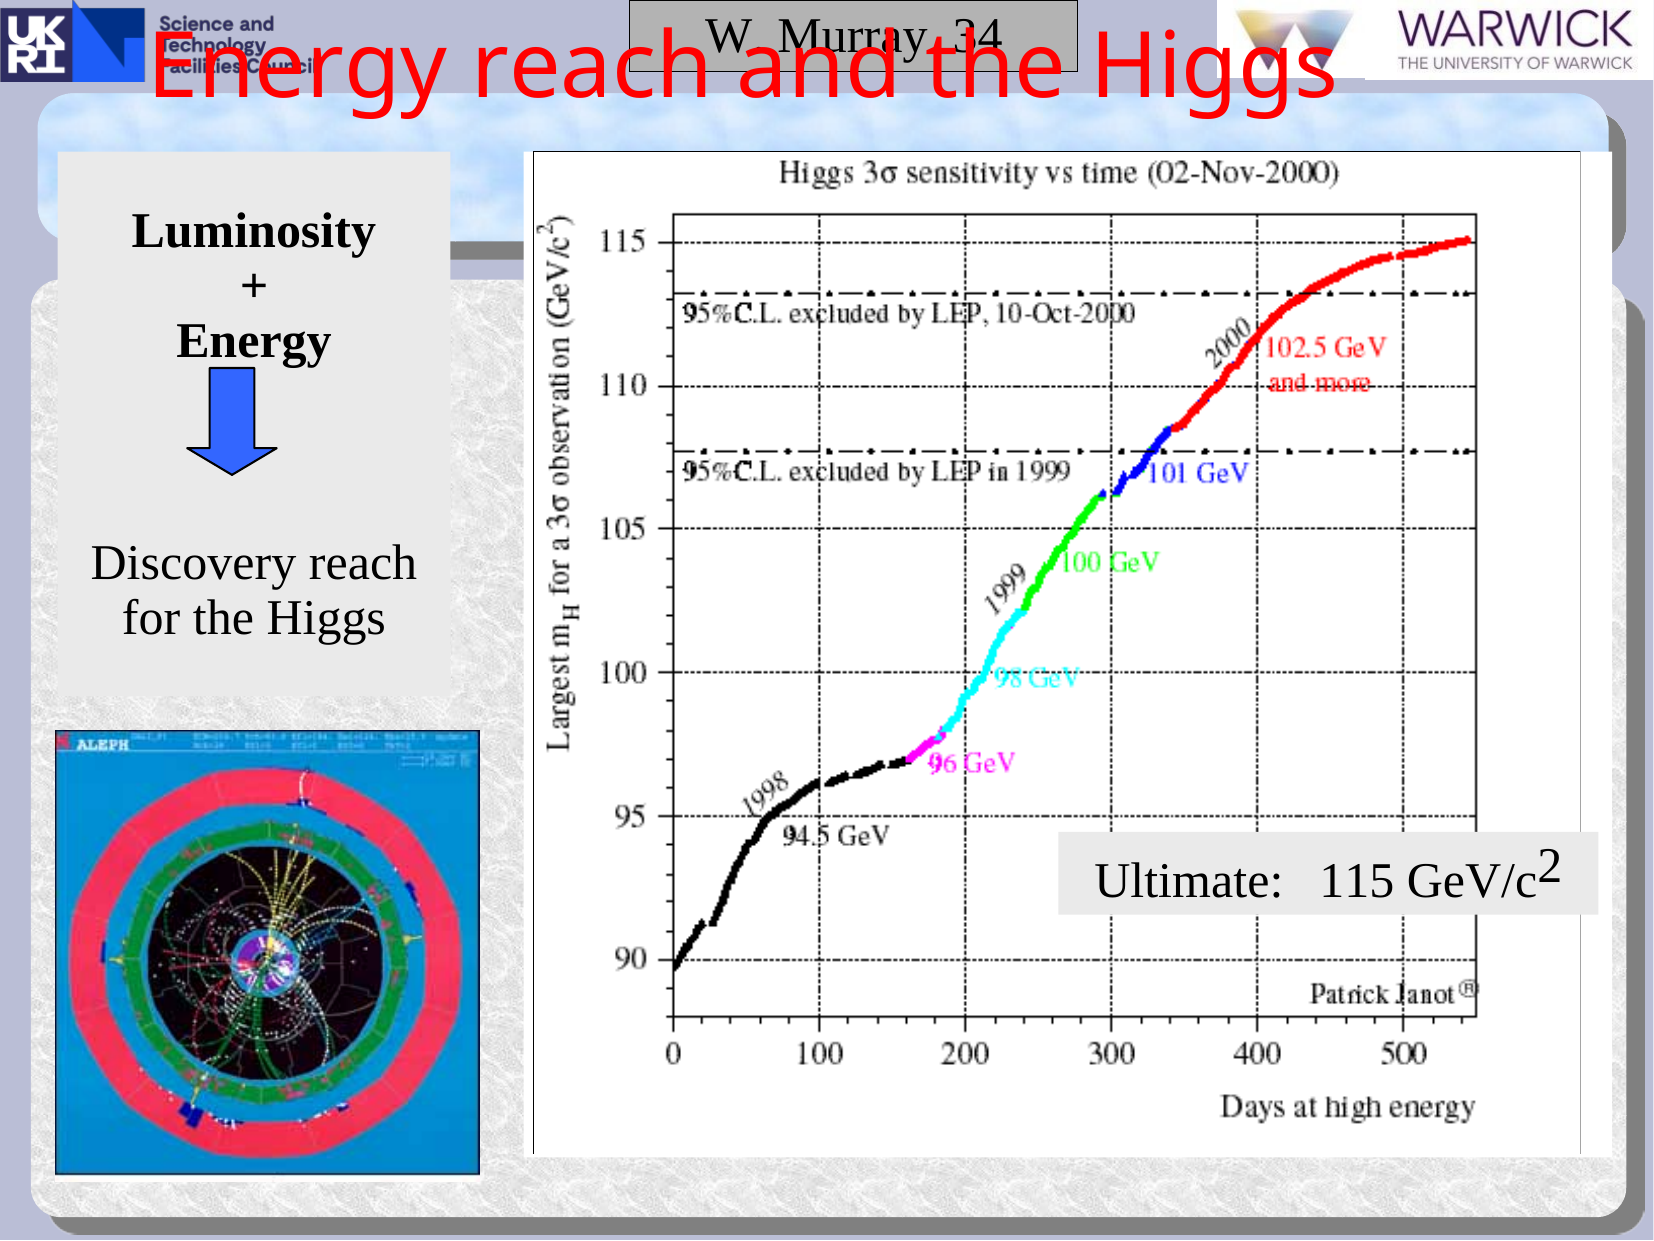

# Energy reach and the Higgs
Luminosity
+
Energy
Discovery reach
for the Higgs
Ultimate: 	115 GeV/c2